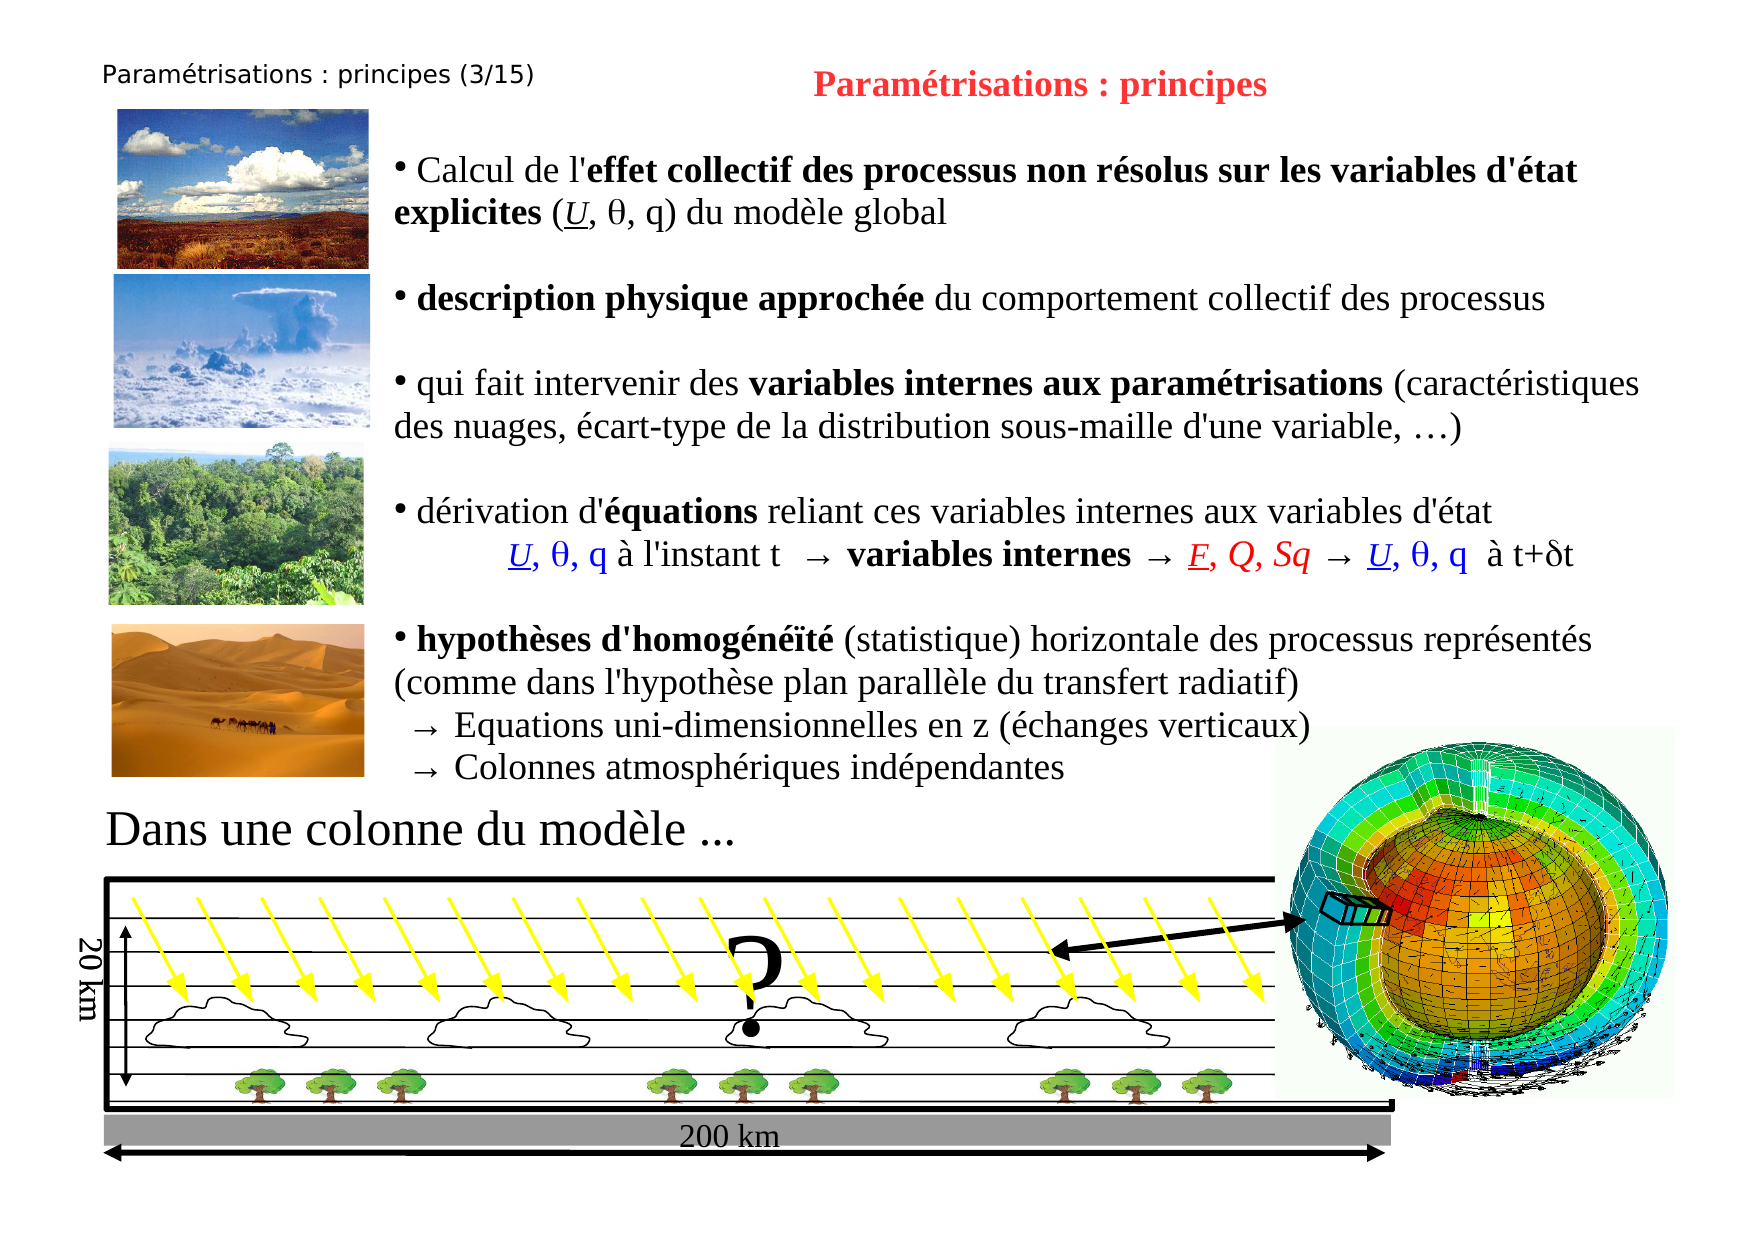

Paramétrisations : principes (3/15)
Paramétrisations : principes
 Calcul de l'effet collectif des processus non résolus sur les variables d'état explicites (U, q, q) du modèle global
 description physique approchée du comportement collectif des processus
 qui fait intervenir des variables internes aux paramétrisations (caractéristiques des nuages, écart-type de la distribution sous-maille d'une variable, …)
 dérivation d'équations reliant ces variables internes aux variables d'état
U, q, q à l'instant t → variables internes → F, Q, Sq → U, q, q à t+dt
 hypothèses d'homogénéïté (statistique) horizontale des processus représentés (comme dans l'hypothèse plan parallèle du transfert radiatif)
→ Equations uni-dimensionnelles en z (échanges verticaux)
→ Colonnes atmosphériques indépendantes
Dans une colonne du modèle ...‏
?
20 km
20 km
200 km